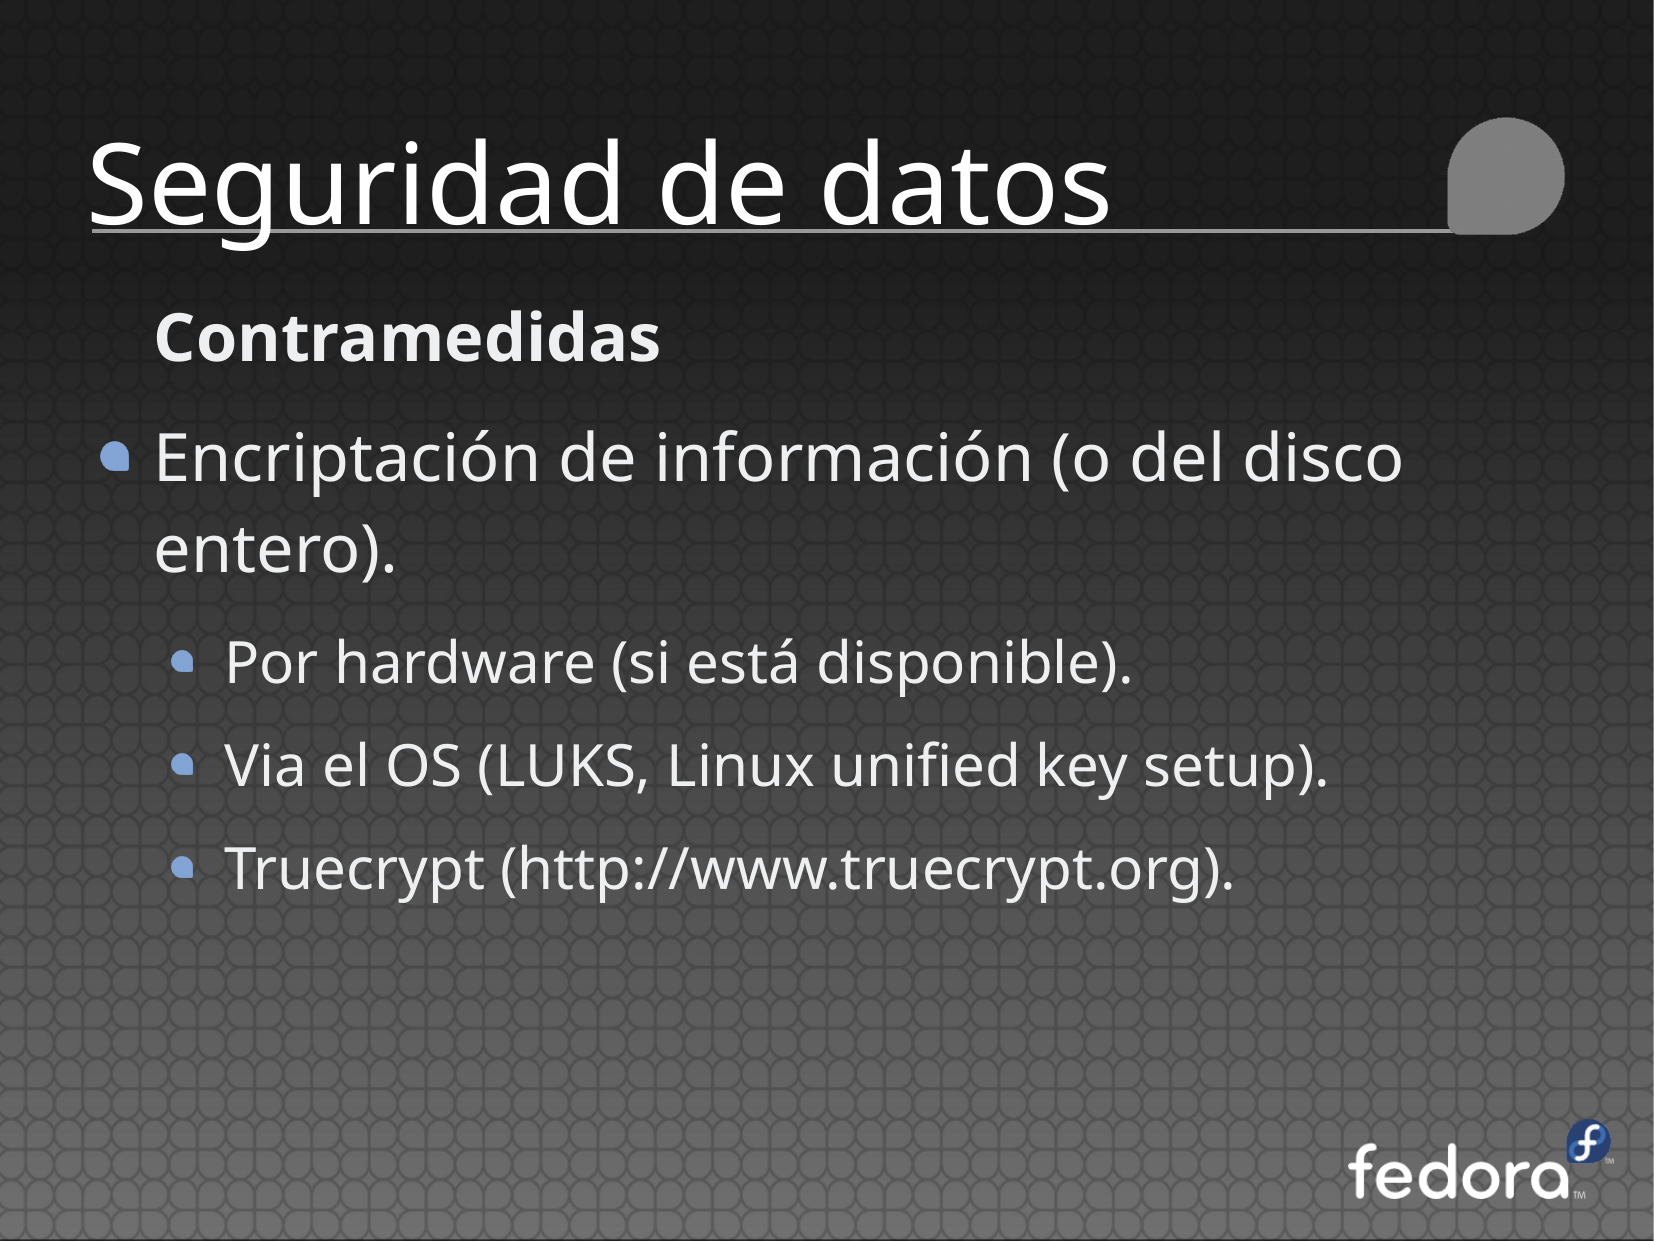

# Seguridad de datos
Contramedidas
Encriptación de información (o del disco entero).
Por hardware (si está disponible).
Via el OS (LUKS, Linux unified key setup).
Truecrypt (http://www.truecrypt.org).